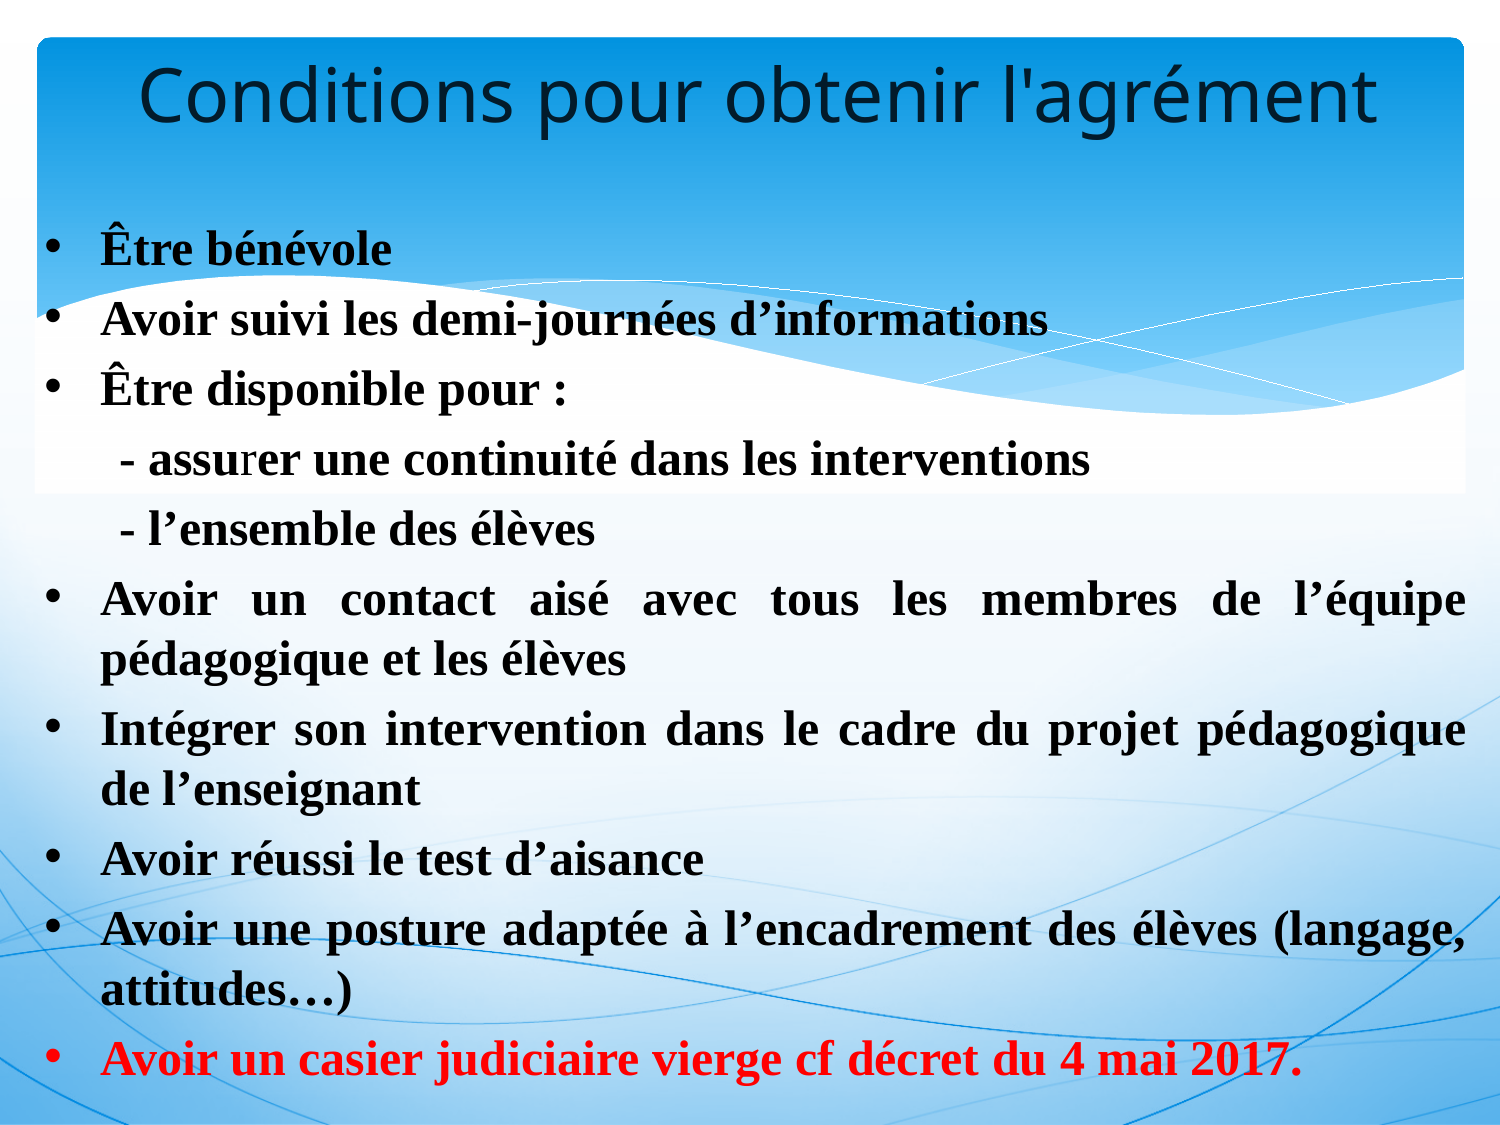

Conditions pour obtenir l'agrément
Être bénévole
Avoir suivi les demi-journées d’informations
Être disponible pour :
- assurer une continuité dans les interventions
- l’ensemble des élèves
Avoir un contact aisé avec tous les membres de l’équipe pédagogique et les élèves
Intégrer son intervention dans le cadre du projet pédagogique de l’enseignant
Avoir réussi le test d’aisance
Avoir une posture adaptée à l’encadrement des élèves (langage, attitudes…)
Avoir un casier judiciaire vierge cf décret du 4 mai 2017.